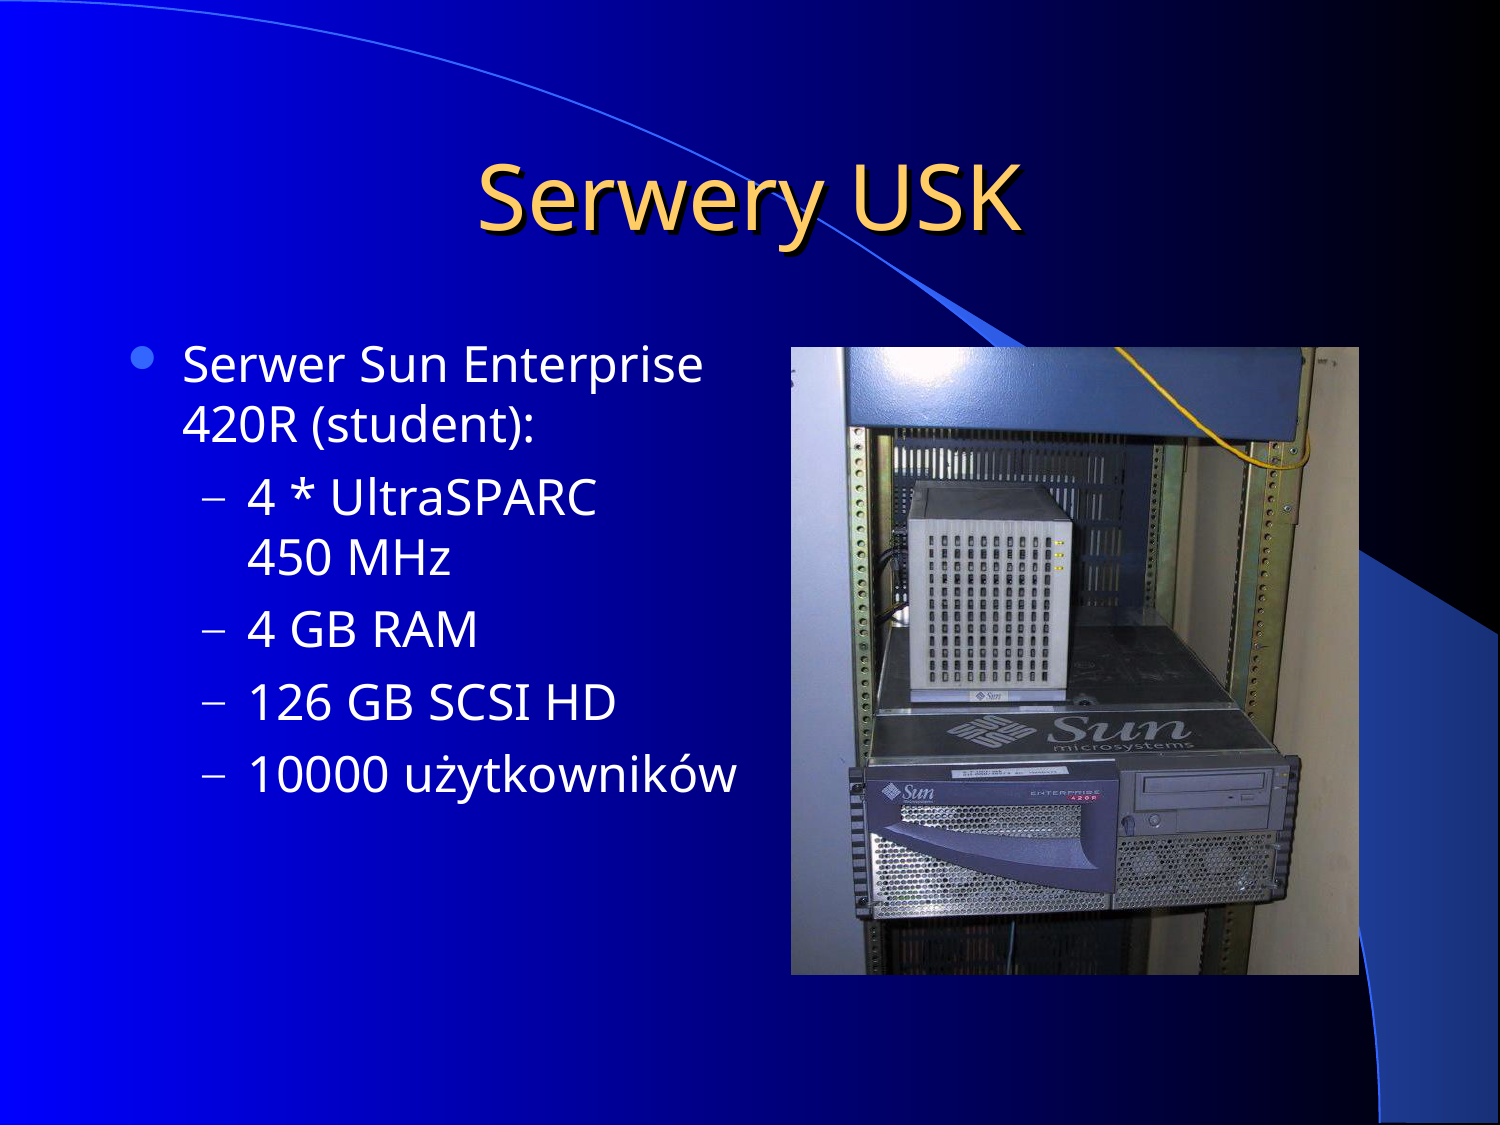

# Serwery USK
Serwer Sun Enterprise 420R (student):
4 * UltraSPARC 450 MHz
4 GB RAM
126 GB SCSI HD
10000 użytkowników